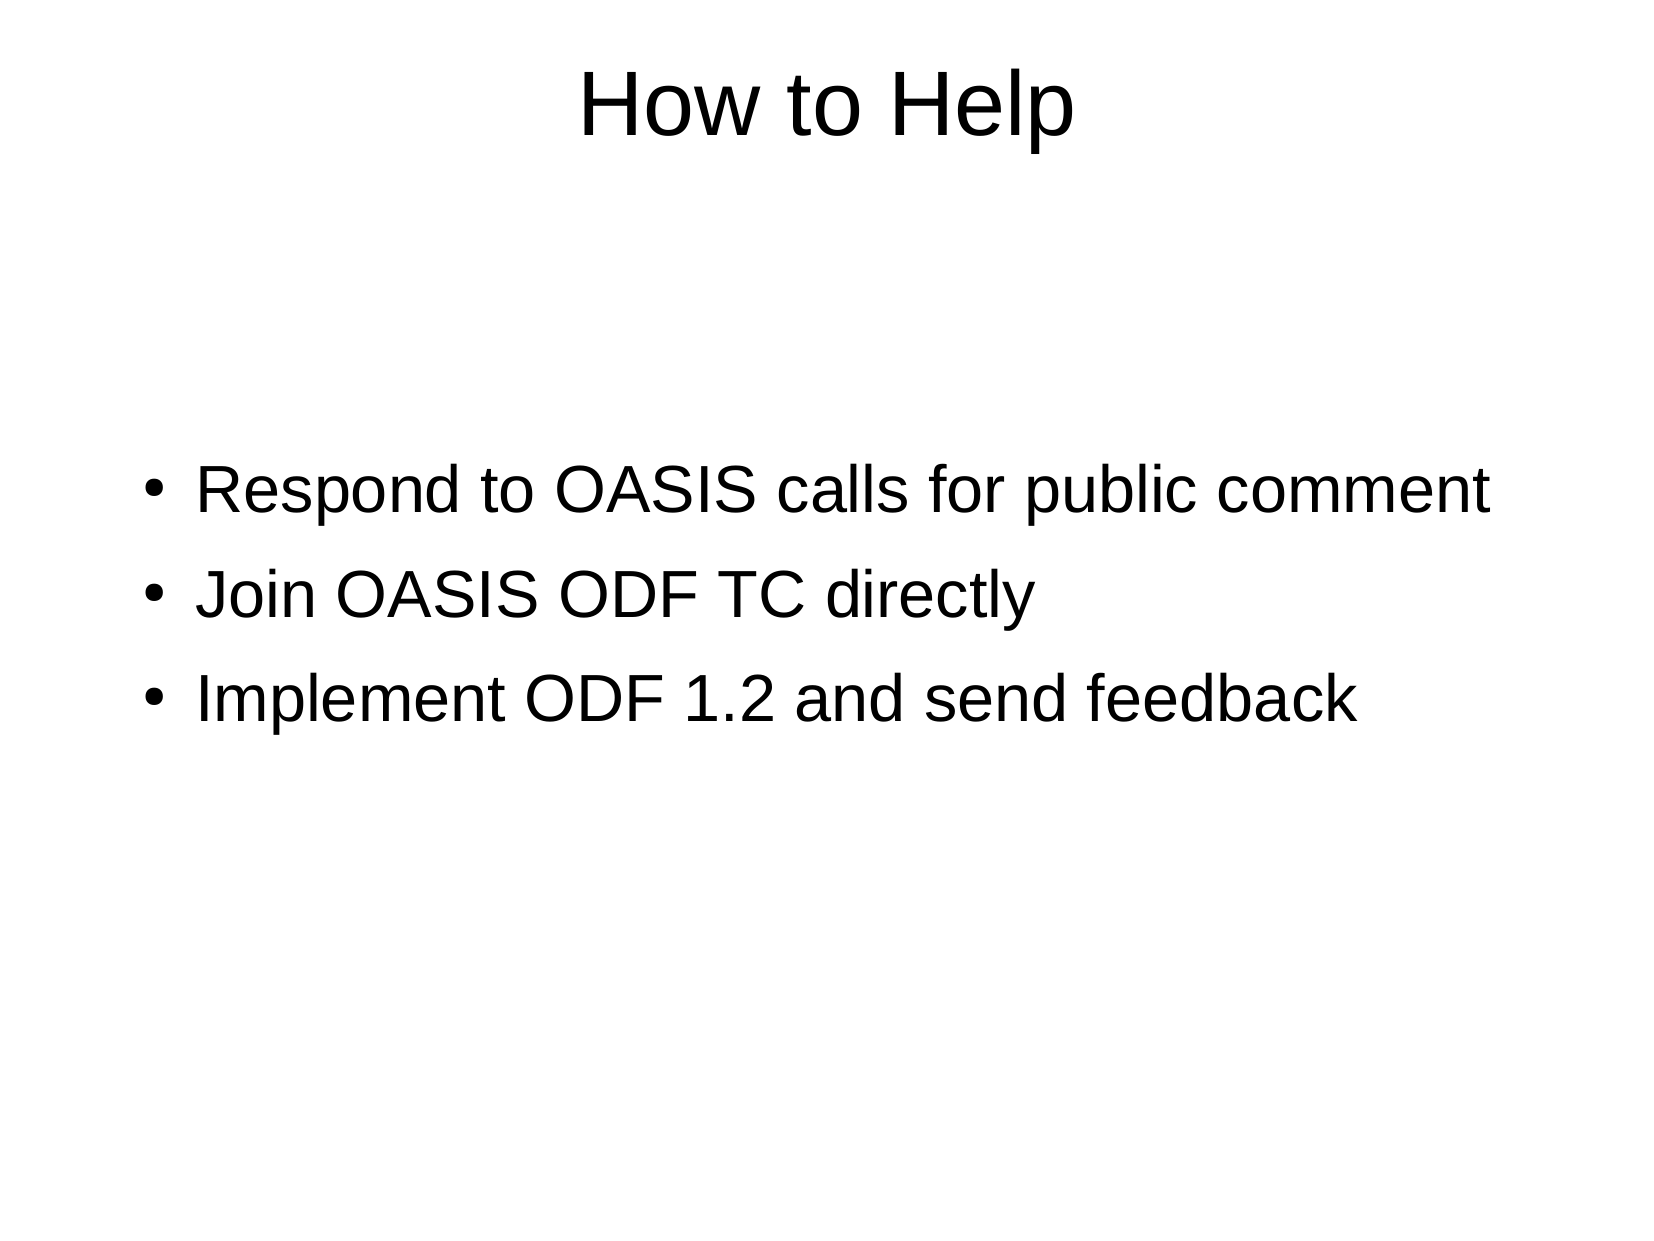

# How to Help
Respond to OASIS calls for public comment
Join OASIS ODF TC directly
Implement ODF 1.2 and send feedback